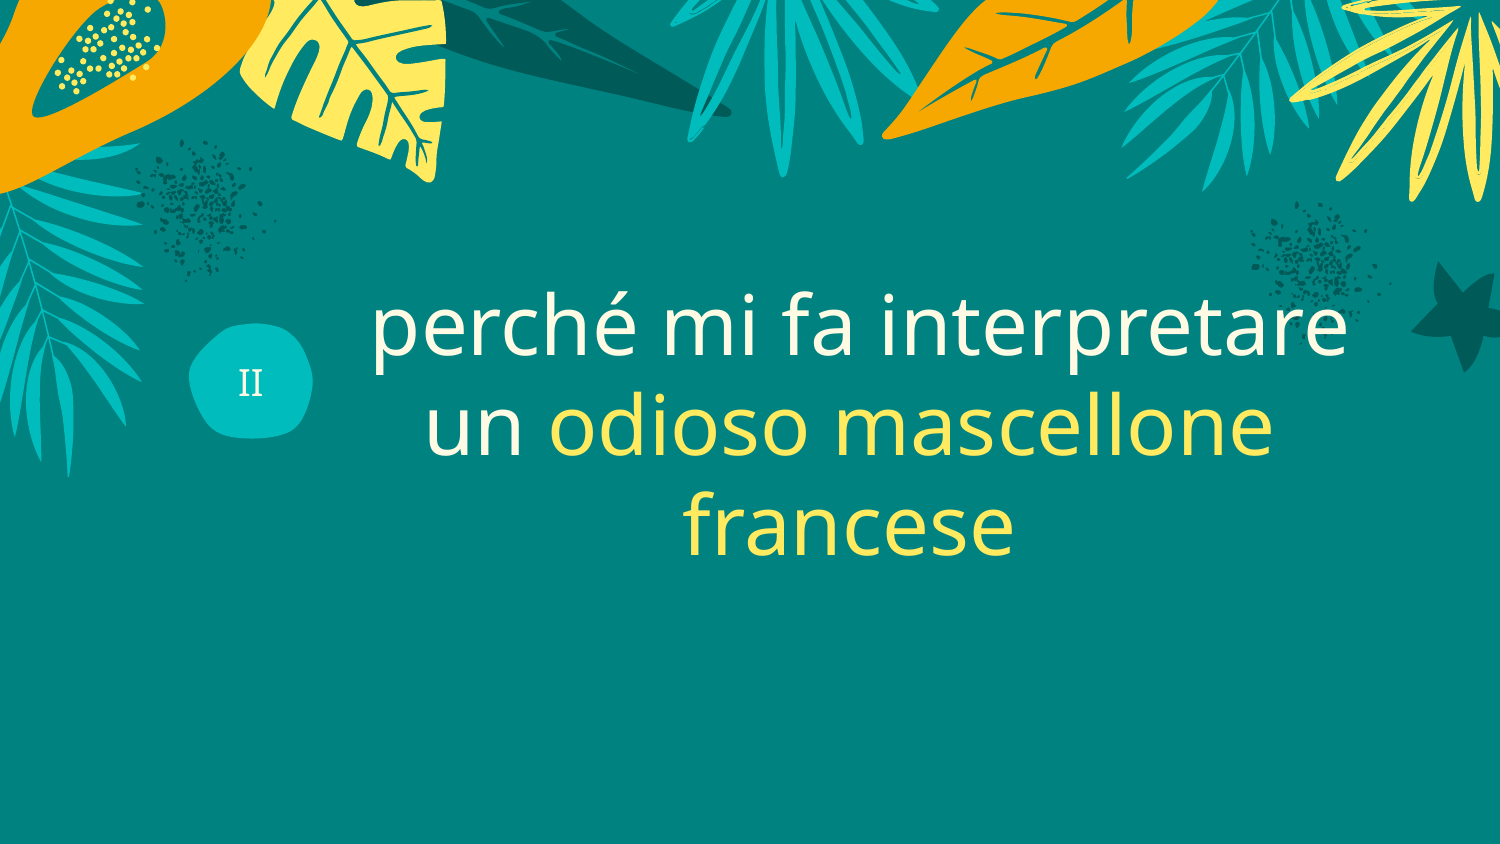

II
# perché mi fa interpretare un odioso mascellone francese